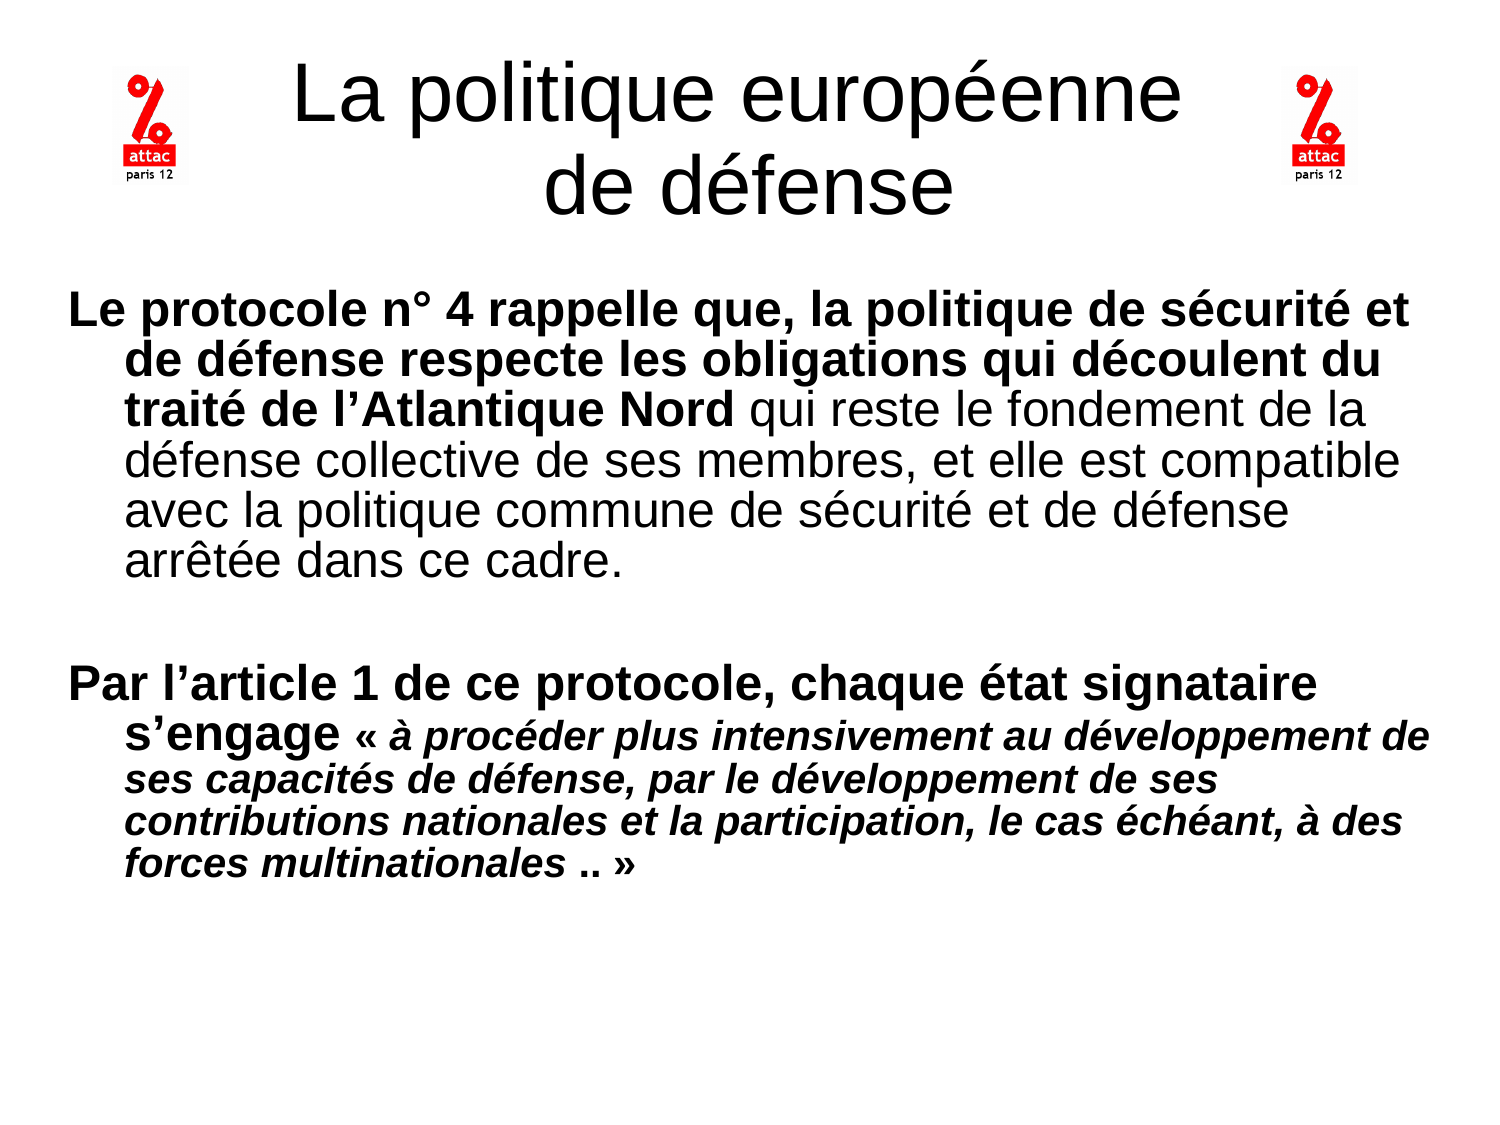

# La politique européenne de défense
Le protocole n° 4 rappelle que, la politique de sécurité et de défense respecte les obligations qui découlent du traité de l’Atlantique Nord qui reste le fondement de la défense collective de ses membres, et elle est compatible avec la politique commune de sécurité et de défense arrêtée dans ce cadre.
Par l’article 1 de ce protocole, chaque état signataire s’engage « à procéder plus intensivement au développement de ses capacités de défense, par le développement de ses contributions nationales et la participation, le cas échéant, à des forces multinationales .. »